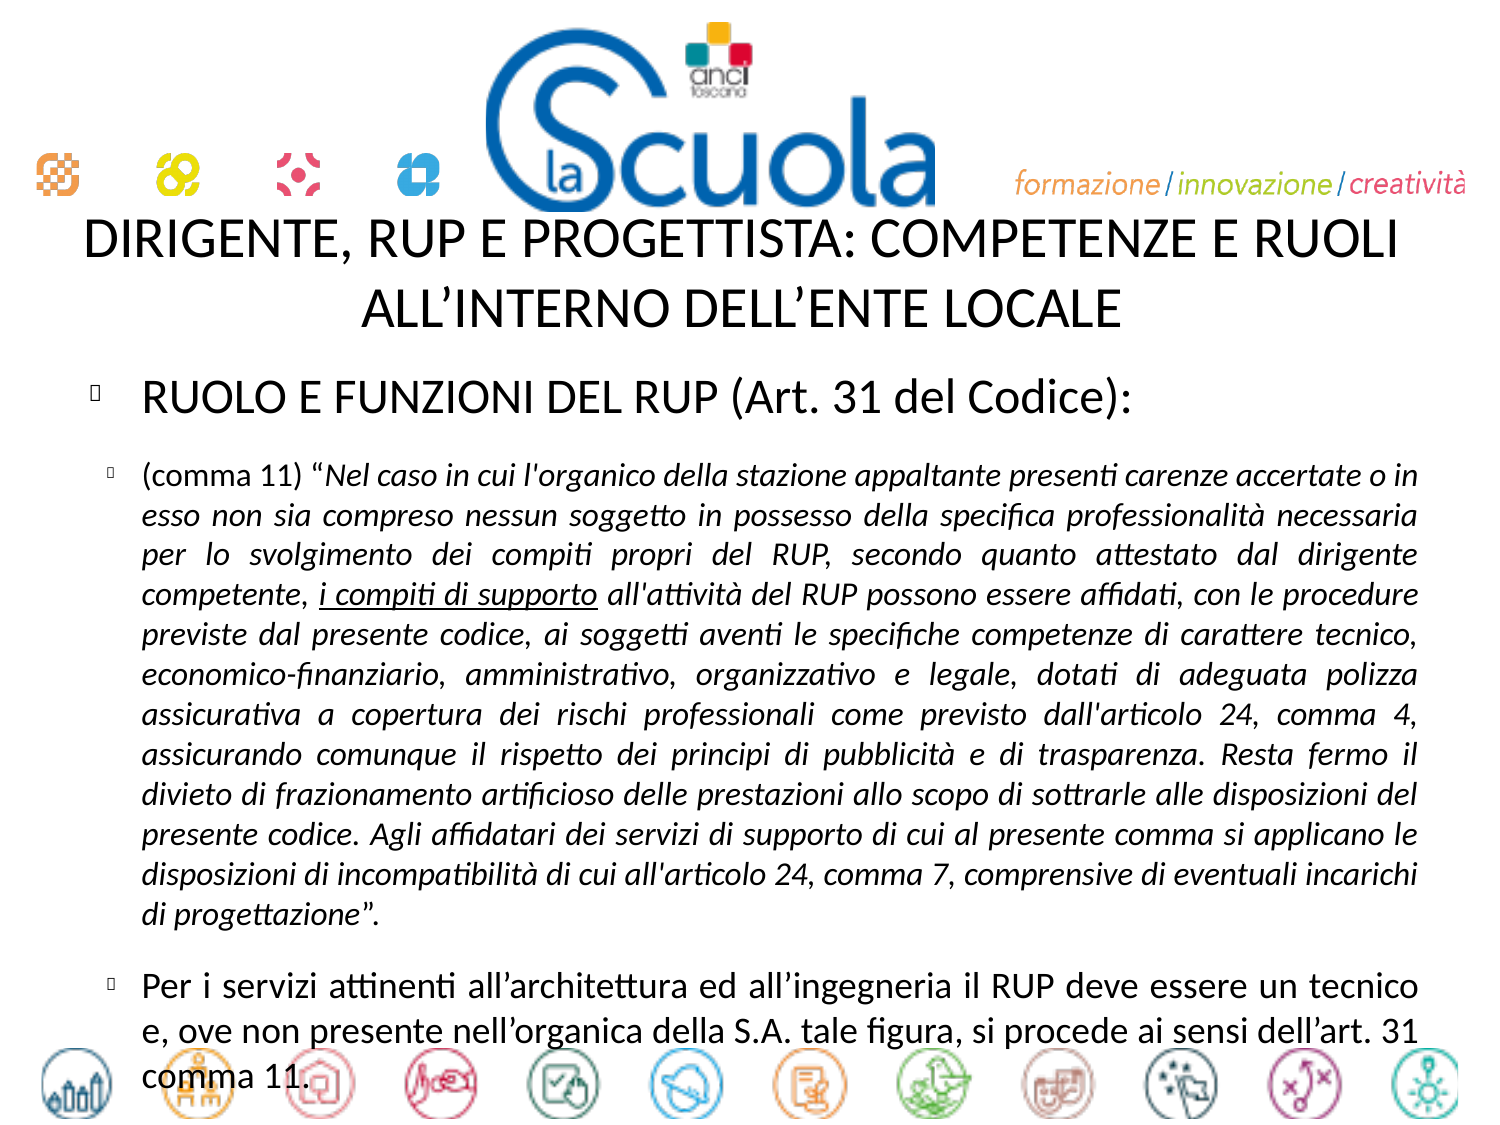

DIRIGENTE, RUP E PROGETTISTA: COMPETENZE E RUOLI ALL’INTERNO DELL’ENTE LOCALE
RUOLO E FUNZIONI DEL RUP (Art. 31 del Codice):
(comma 11) “Nel caso in cui l'organico della stazione appaltante presenti carenze accertate o in esso non sia compreso nessun soggetto in possesso della specifica professionalità necessaria per lo svolgimento dei compiti propri del RUP, secondo quanto attestato dal dirigente competente, i compiti di supporto all'attività del RUP possono essere affidati, con le procedure previste dal presente codice, ai soggetti aventi le specifiche competenze di carattere tecnico, economico-finanziario, amministrativo, organizzativo e legale, dotati di adeguata polizza assicurativa a copertura dei rischi professionali come previsto dall'articolo 24, comma 4, assicurando comunque il rispetto dei principi di pubblicità e di trasparenza. Resta fermo il divieto di frazionamento artificioso delle prestazioni allo scopo di sottrarle alle disposizioni del presente codice. Agli affidatari dei servizi di supporto di cui al presente comma si applicano le disposizioni di incompatibilità di cui all'articolo 24, comma 7, comprensive di eventuali incarichi di progettazione”.
Per i servizi attinenti all’architettura ed all’ingegneria il RUP deve essere un tecnico e, ove non presente nell’organica della S.A. tale figura, si procede ai sensi dell’art. 31 comma 11.